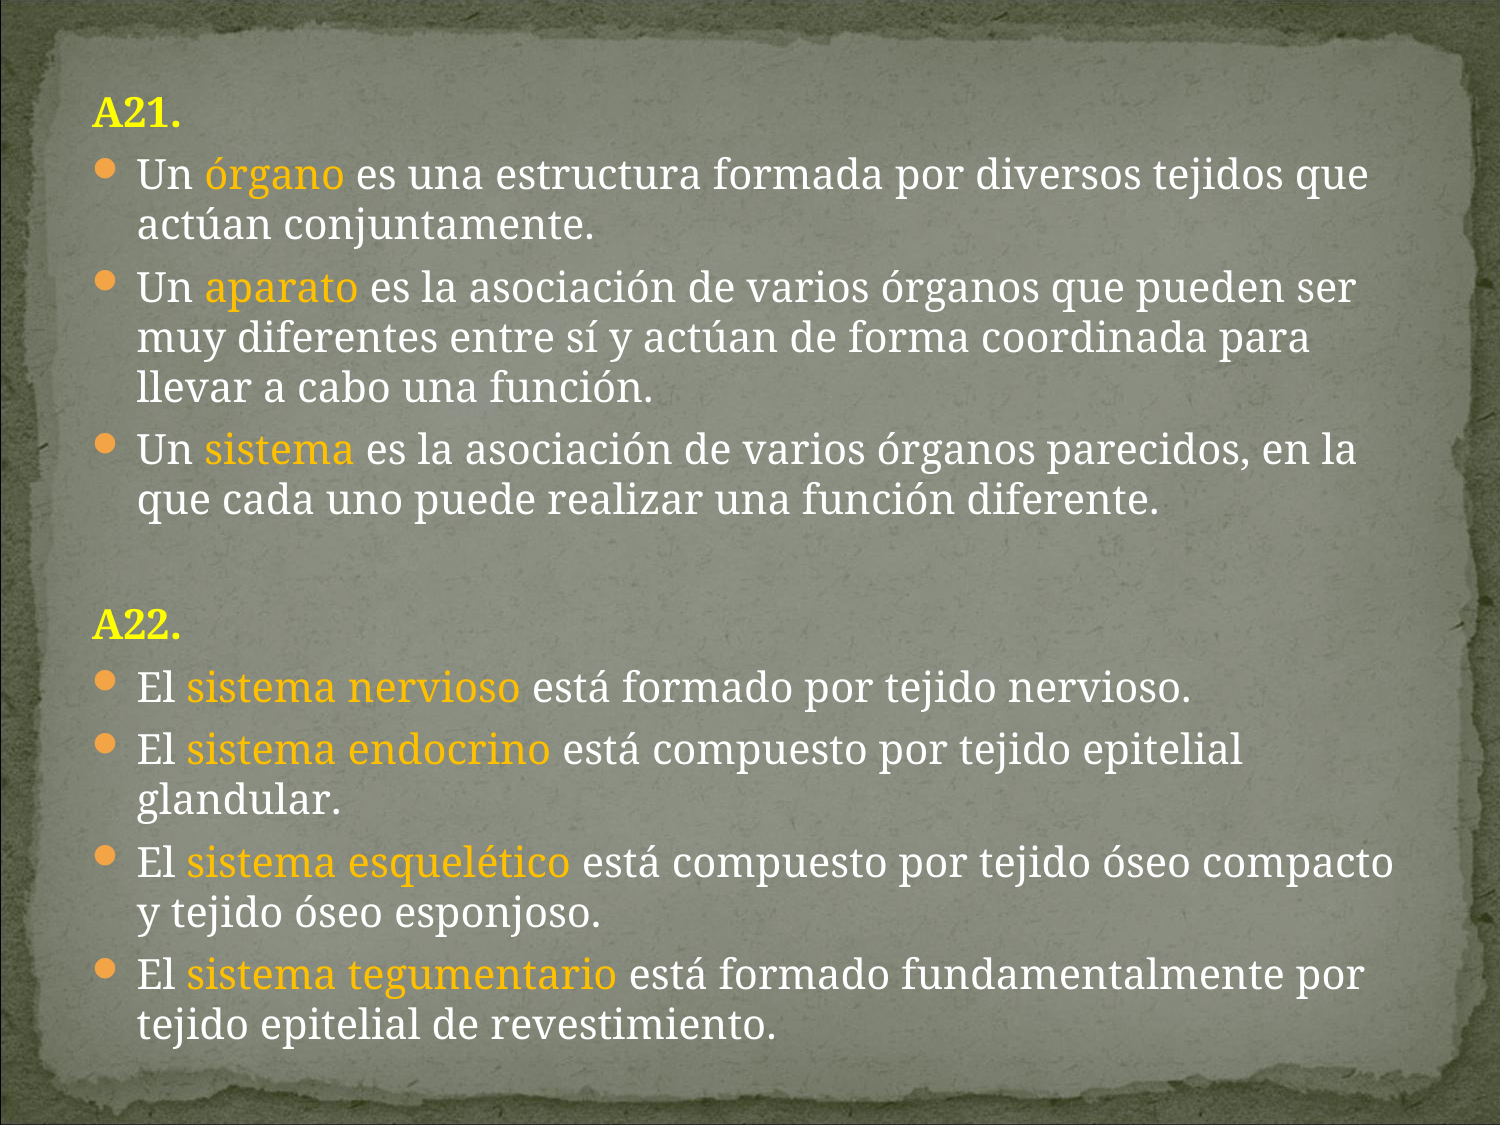

# A21.
Un órgano es una estructura formada por diversos tejidos que actúan conjuntamente.
Un aparato es la asociación de varios órganos que pueden ser muy diferentes entre sí y actúan de forma coordinada para llevar a cabo una función.
Un sistema es la asociación de varios órganos parecidos, en la que cada uno puede realizar una función diferente.
A22.
El sistema nervioso está formado por tejido nervioso.
El sistema endocrino está compuesto por tejido epitelial glandular.
El sistema esquelético está compuesto por tejido óseo compacto y tejido óseo esponjoso.
El sistema tegumentario está formado fundamentalmente por tejido epitelial de revestimiento.